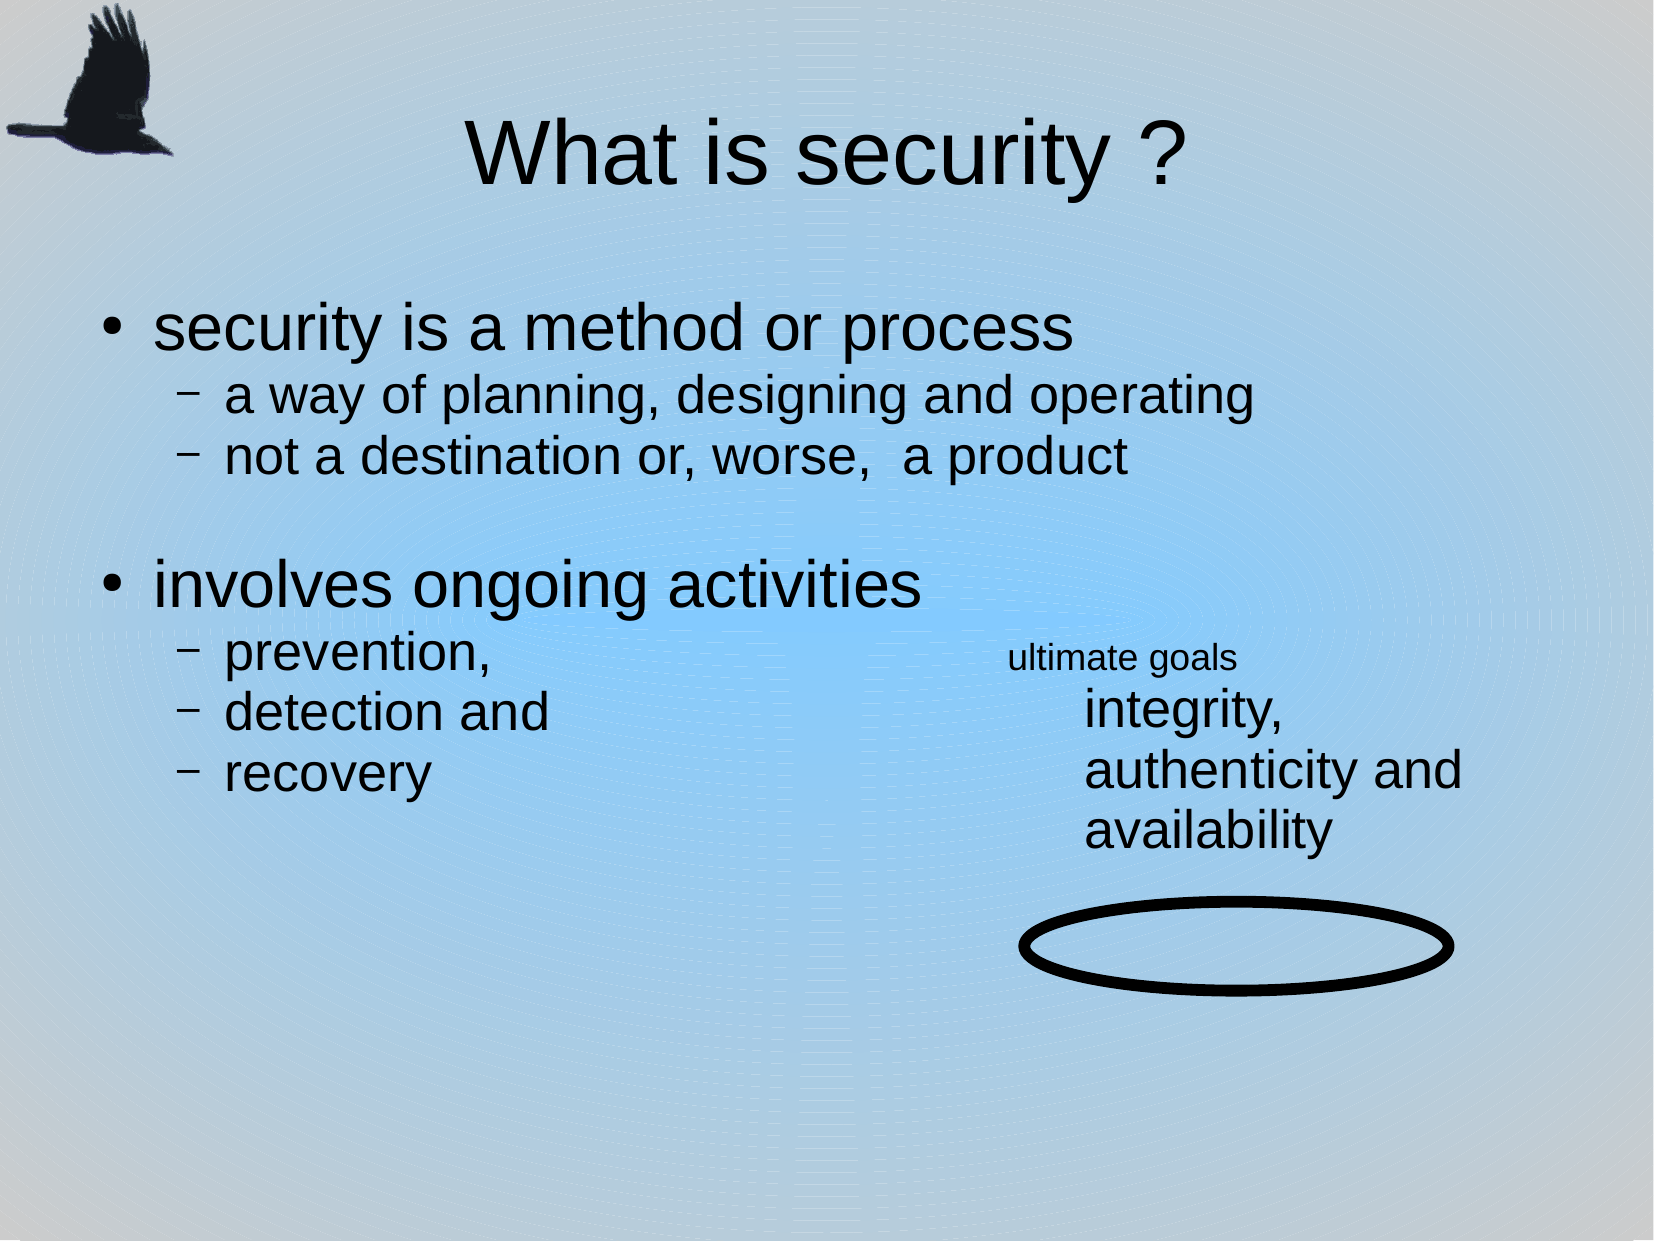

# What is security ?
security is a method or process
a way of planning, designing and operating
not a destination or, worse, a product
involves ongoing activities
prevention,
detection and
recovery
ultimate goals
integrity,
authenticity and
availability